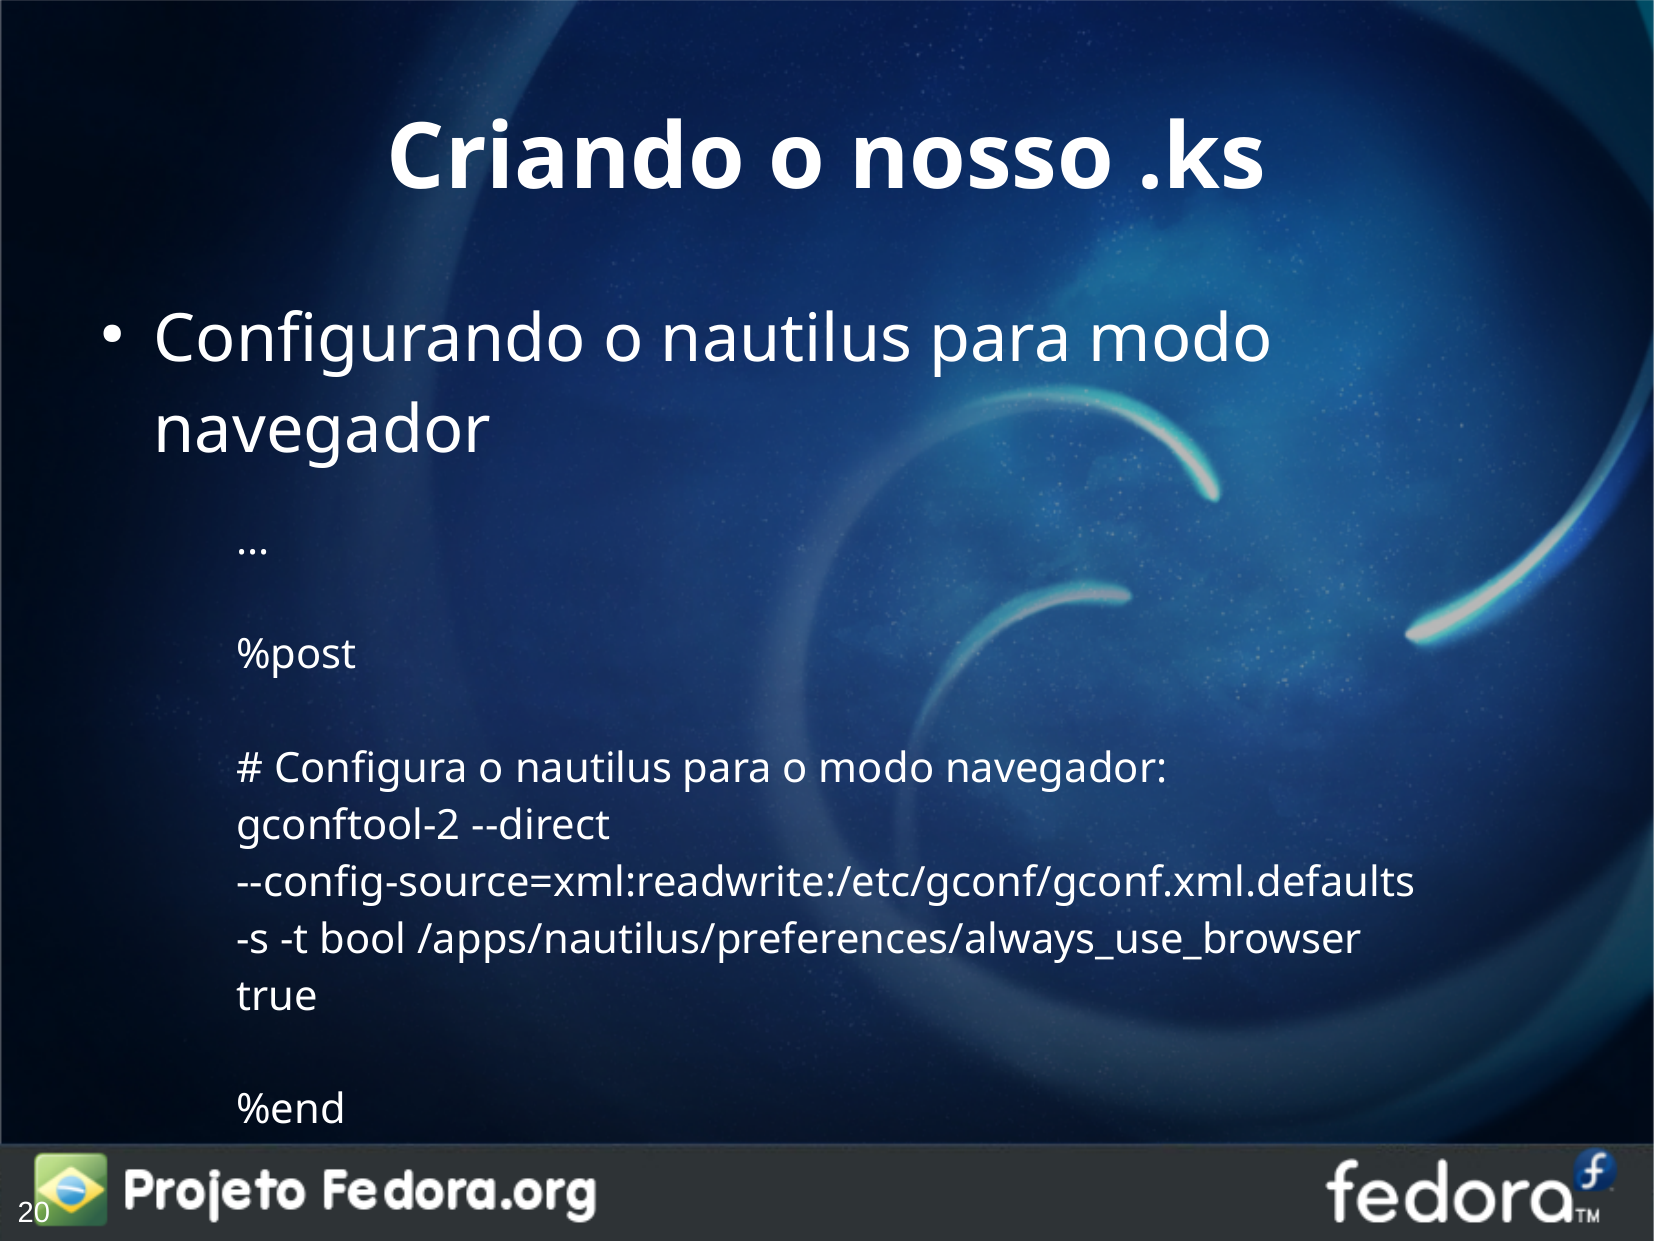

# Criando o nosso .ks
Configurando o nautilus para modo navegador
...
%post
# Configura o nautilus para o modo navegador:
gconftool-2 --direct --config-source=xml:readwrite:/etc/gconf/gconf.xml.defaults -s -t bool /apps/nautilus/preferences/always_use_browser true
%end
20